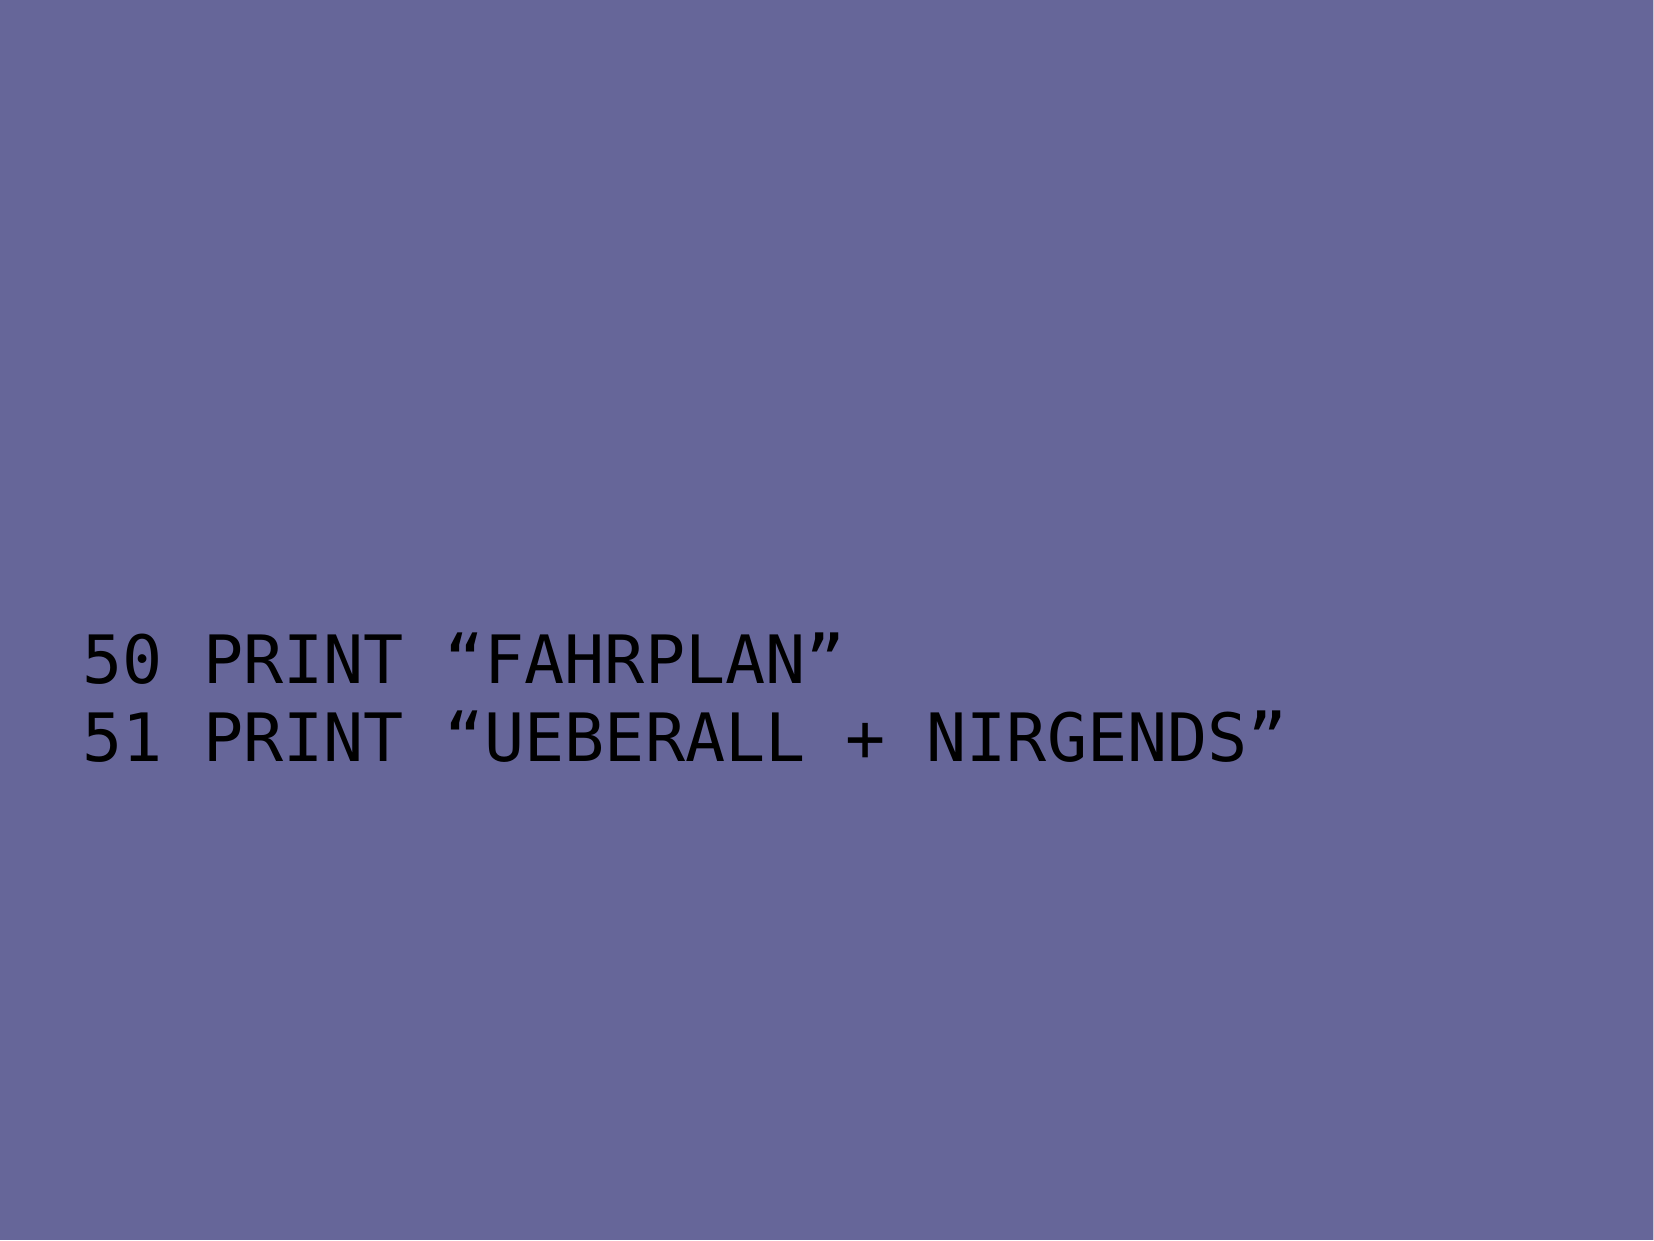

#
50 PRINT “FAHRPLAN”
51 PRINT “UEBERALL + NIRGENDS”